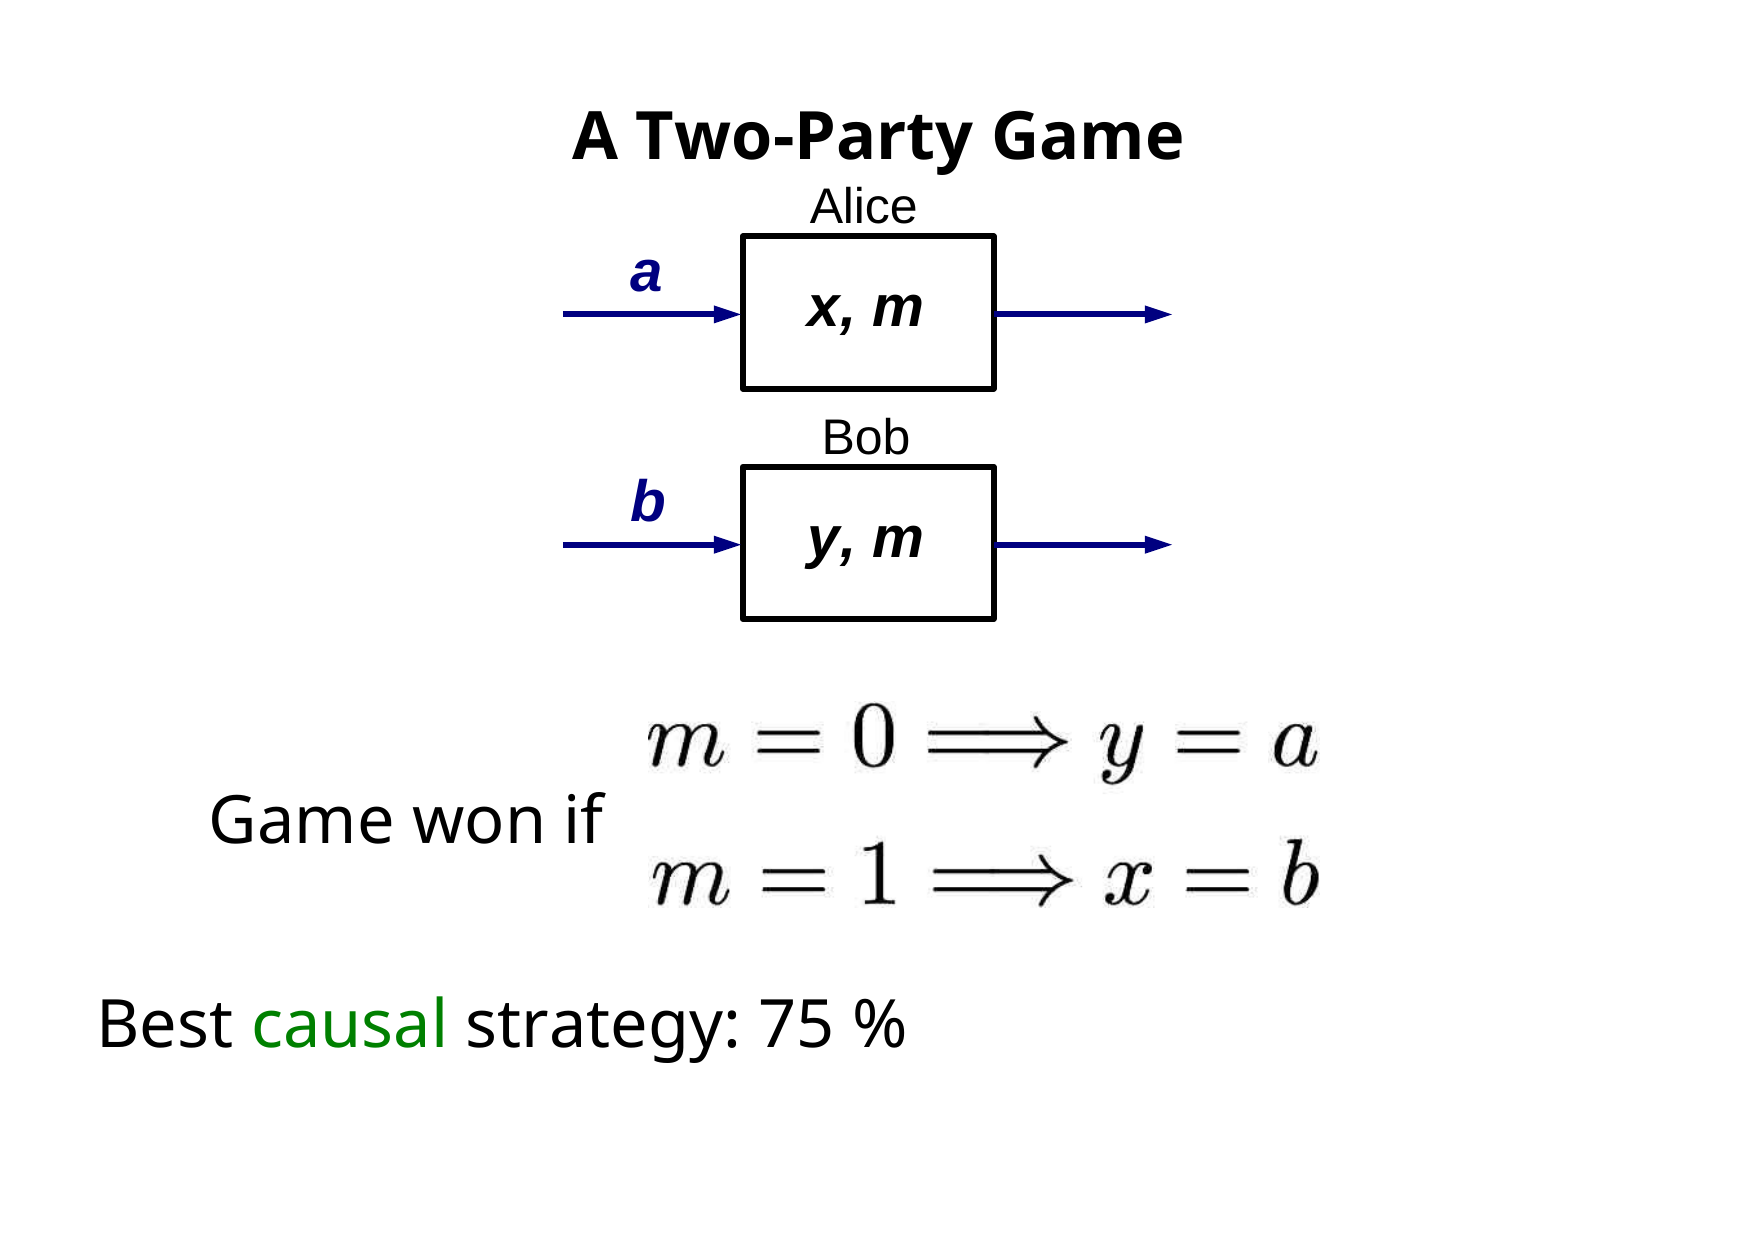

A Two-Party Game
Alice
a
x, m
Bob
b
y, m
Game won if
Best causal strategy: 75 %